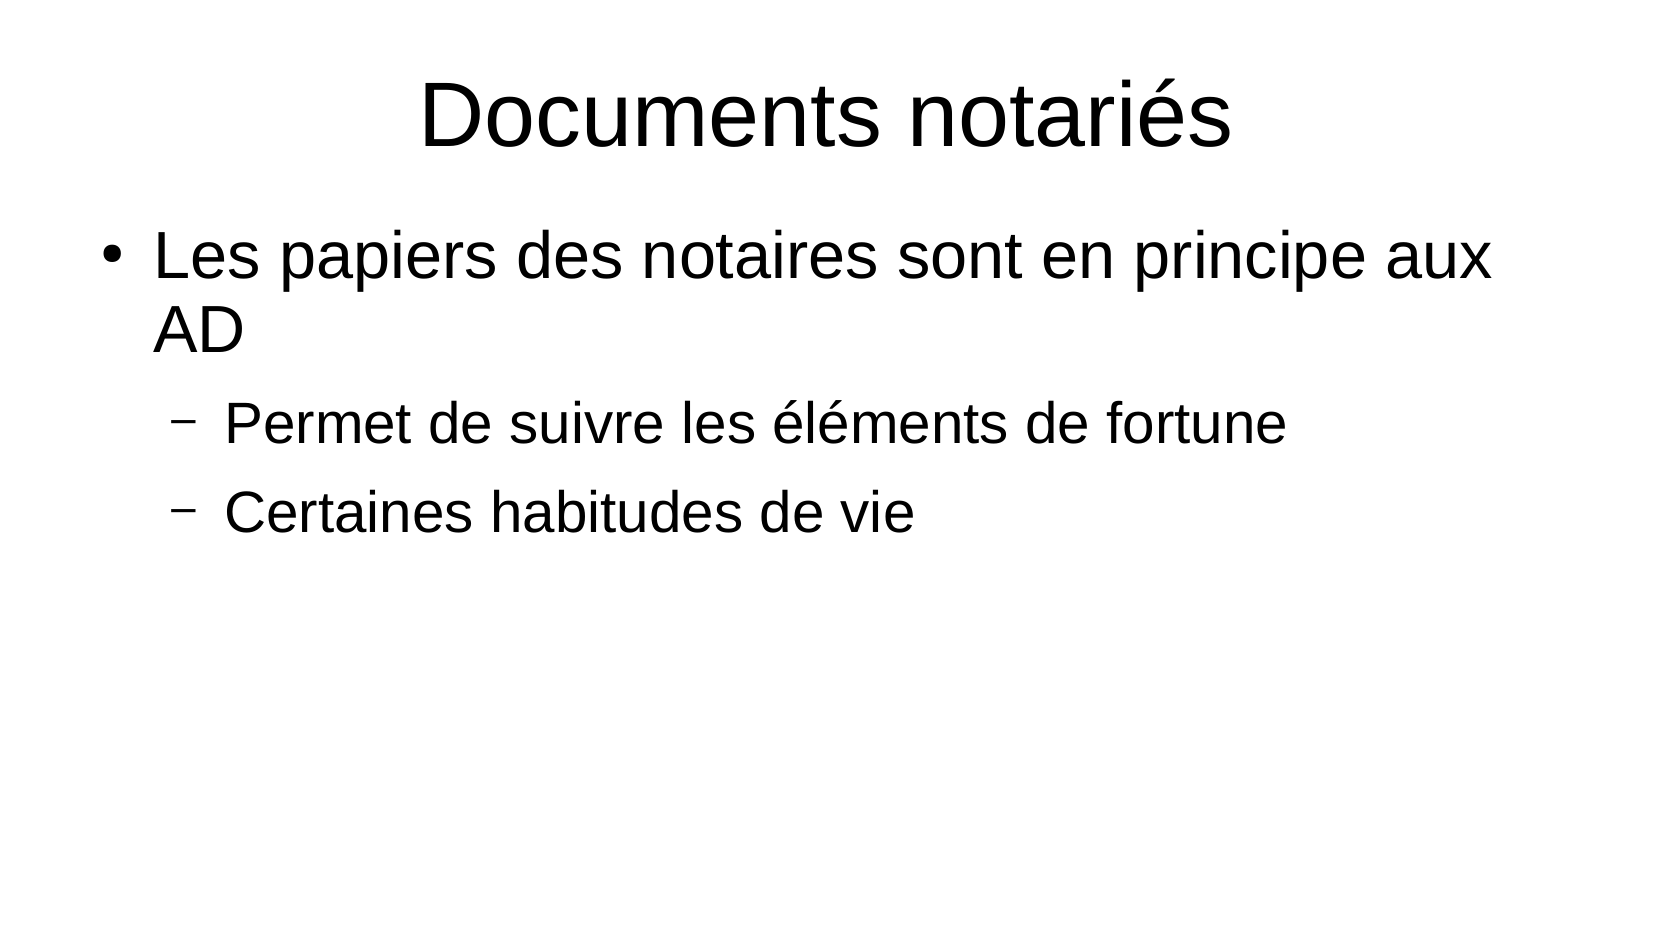

# Documents notariés
Les papiers des notaires sont en principe aux AD
Permet de suivre les éléments de fortune
Certaines habitudes de vie